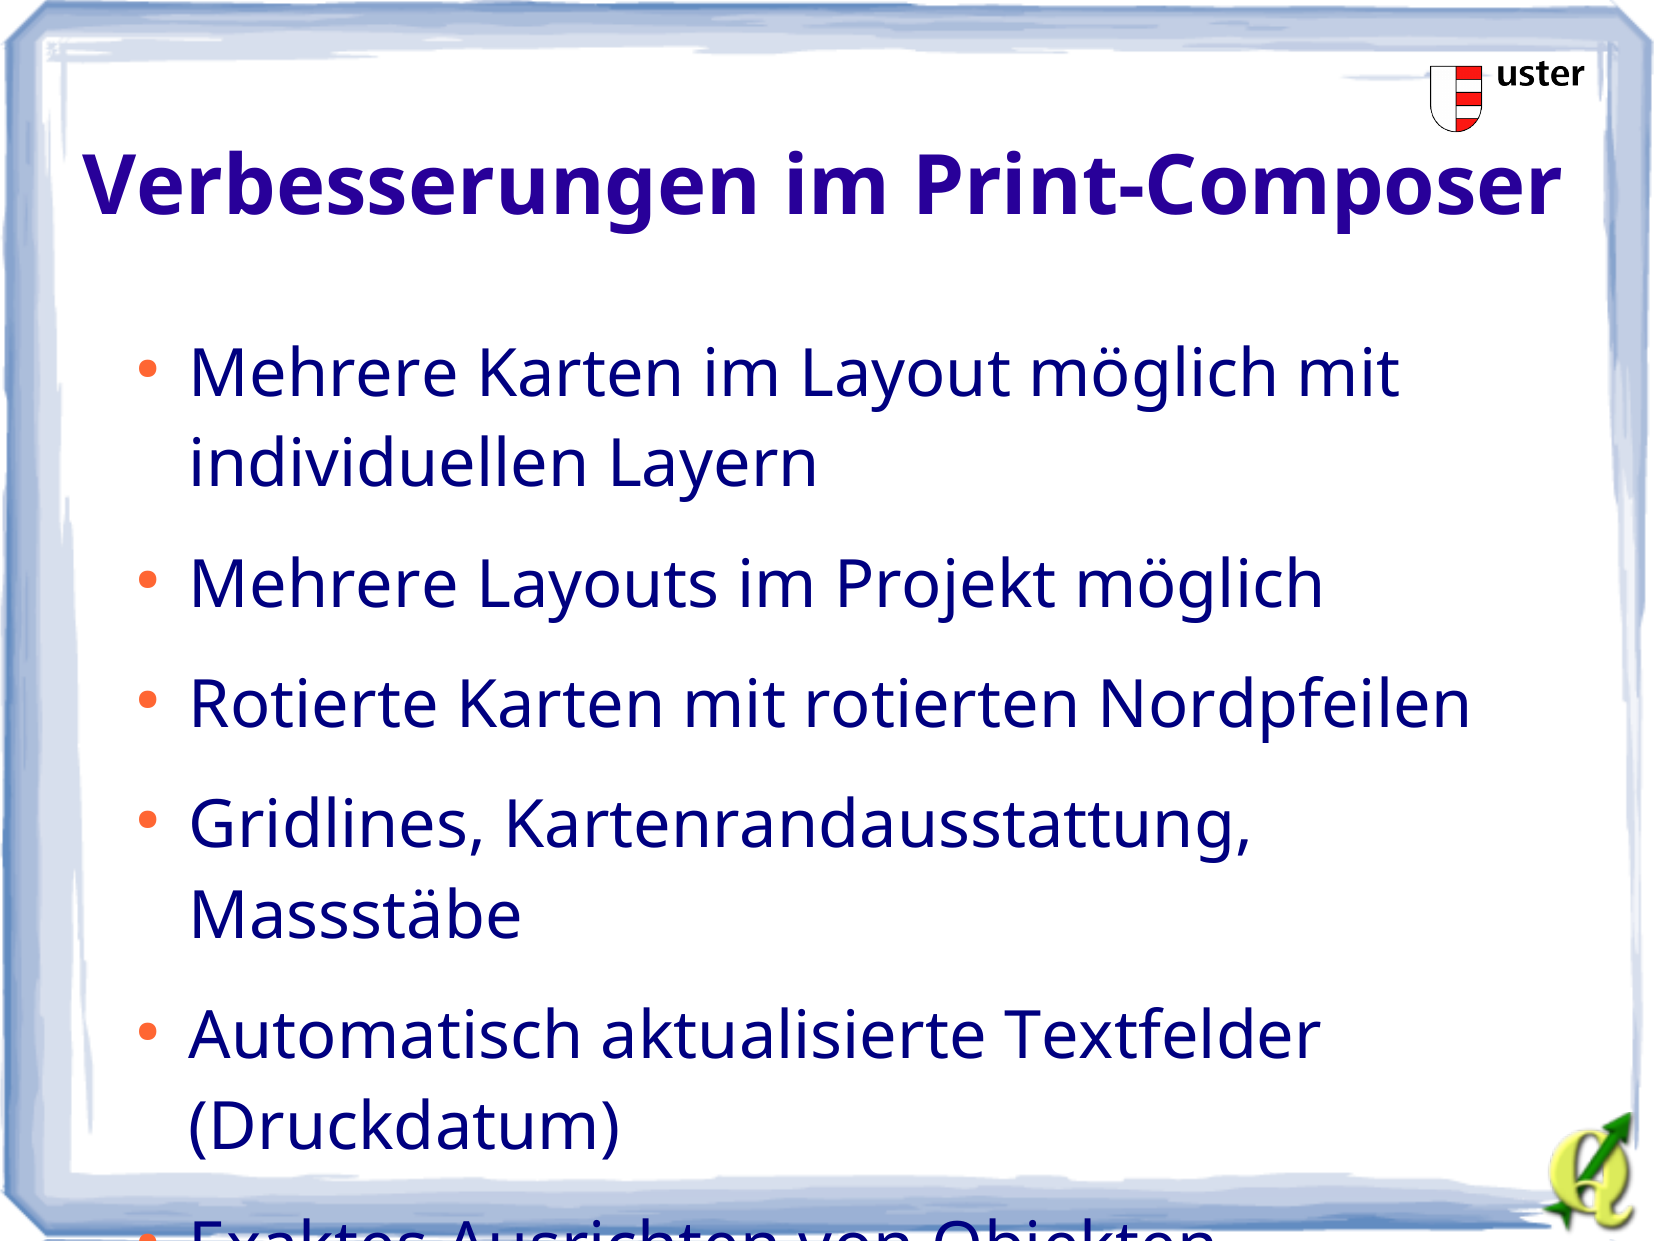

# Verbesserungen im Print-Composer
Mehrere Karten im Layout möglich mit individuellen Layern
Mehrere Layouts im Projekt möglich
Rotierte Karten mit rotierten Nordpfeilen
Gridlines, Kartenrandausstattung, Massstäbe
Automatisch aktualisierte Textfelder (Druckdatum)
Exaktes Ausrichten von Objekten